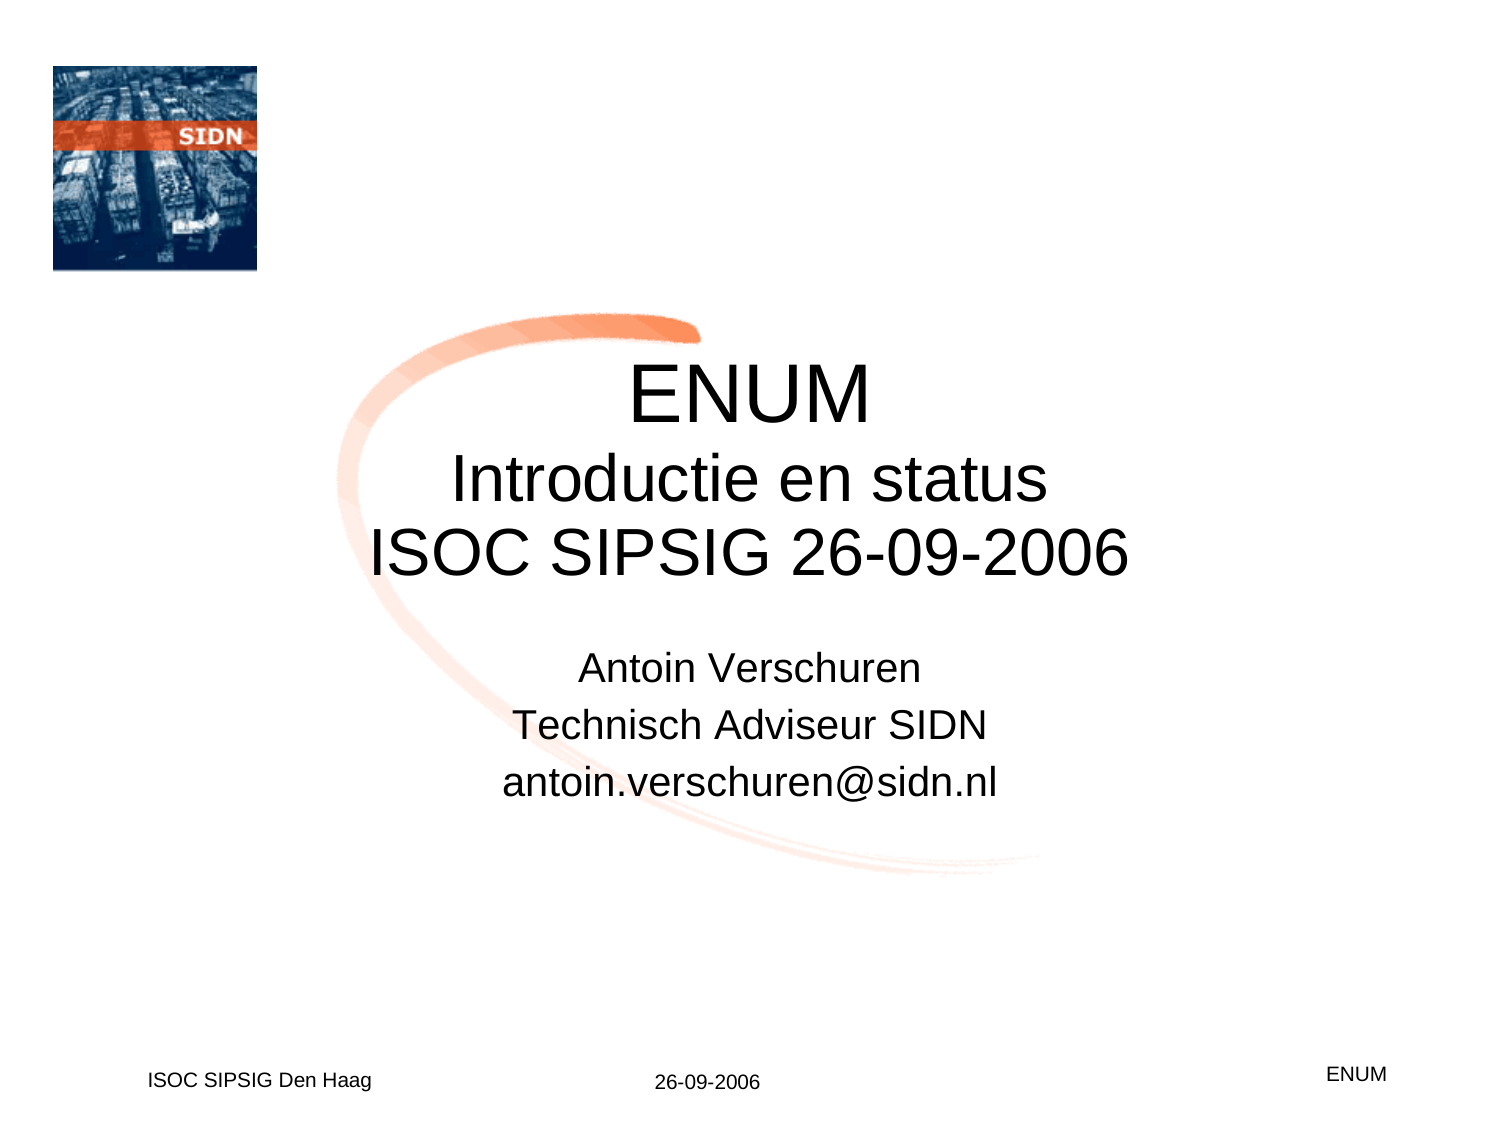

# ENUM Introductie en status ISOC SIPSIG 26-09-2006
Antoin Verschuren
Technisch Adviseur SIDN
antoin.verschuren@sidn.nl